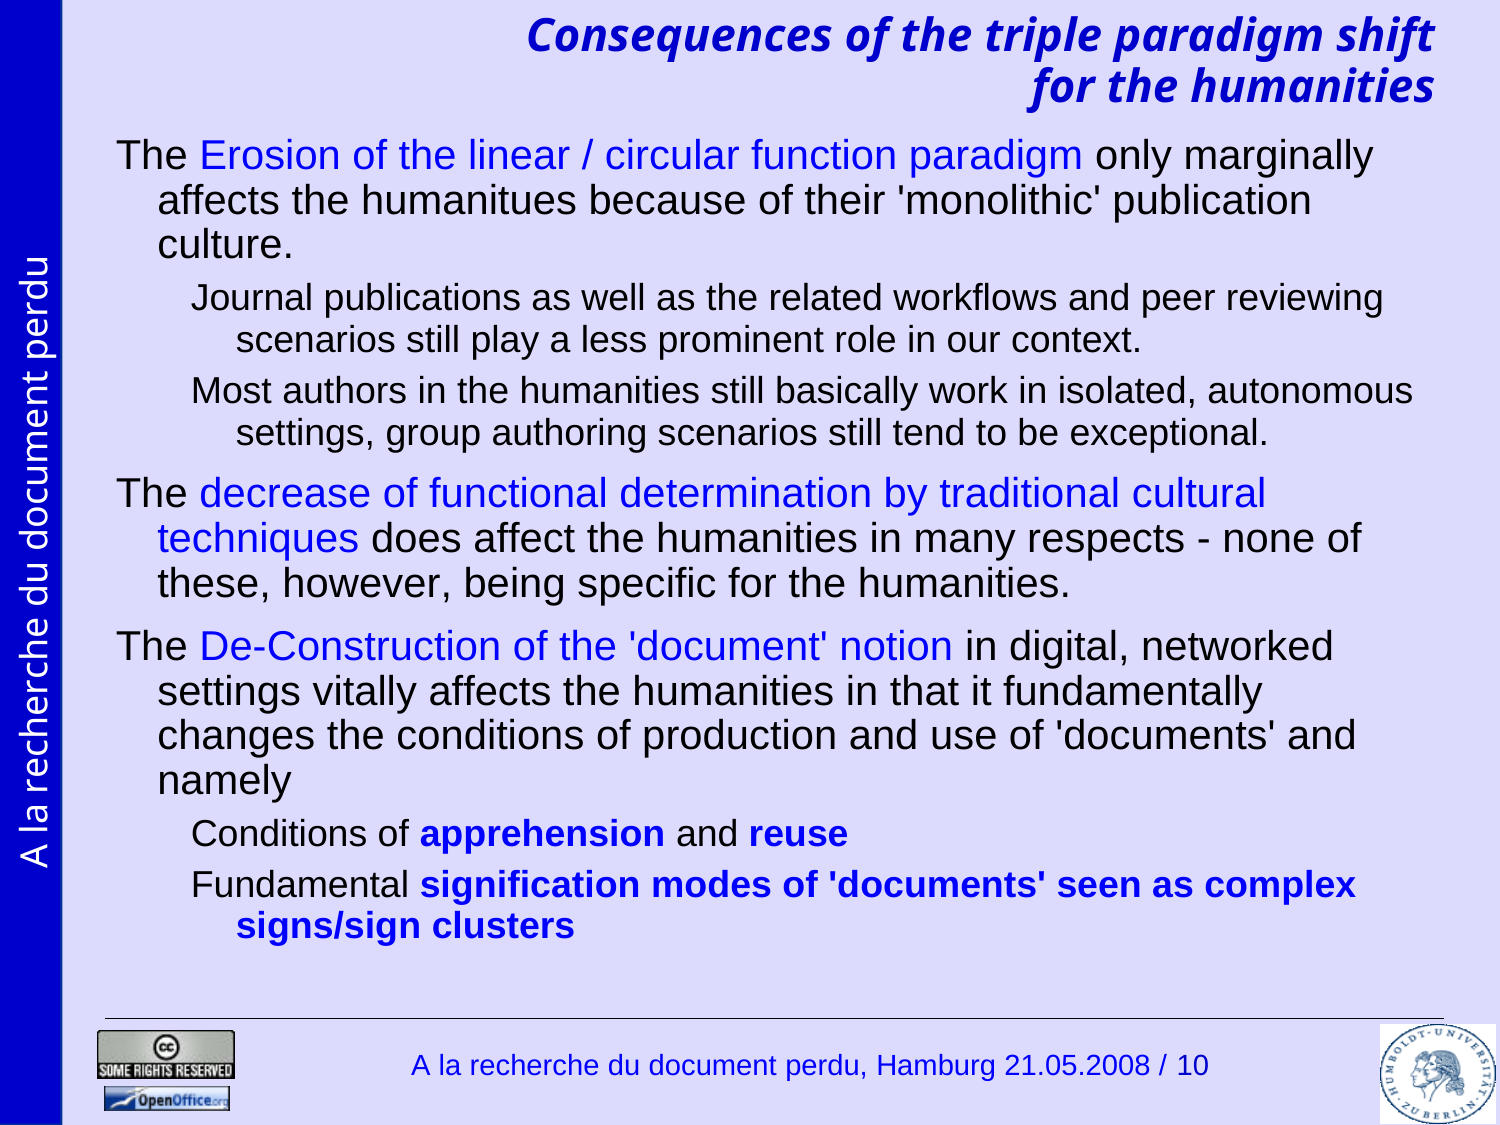

# Consequences of the triple paradigm shift for the humanities
The Erosion of the linear / circular function paradigm only marginally affects the humanitues because of their 'monolithic' publication culture.
Journal publications as well as the related workflows and peer reviewing scenarios still play a less prominent role in our context.
Most authors in the humanities still basically work in isolated, autonomous settings, group authoring scenarios still tend to be exceptional.
The decrease of functional determination by traditional cultural techniques does affect the humanities in many respects - none of these, however, being specific for the humanities.
The De-Construction of the 'document' notion in digital, networked settings vitally affects the humanities in that it fundamentally changes the conditions of production and use of 'documents' and namely
Conditions of apprehension and reuse
Fundamental signification modes of 'documents' seen as complex signs/sign clusters